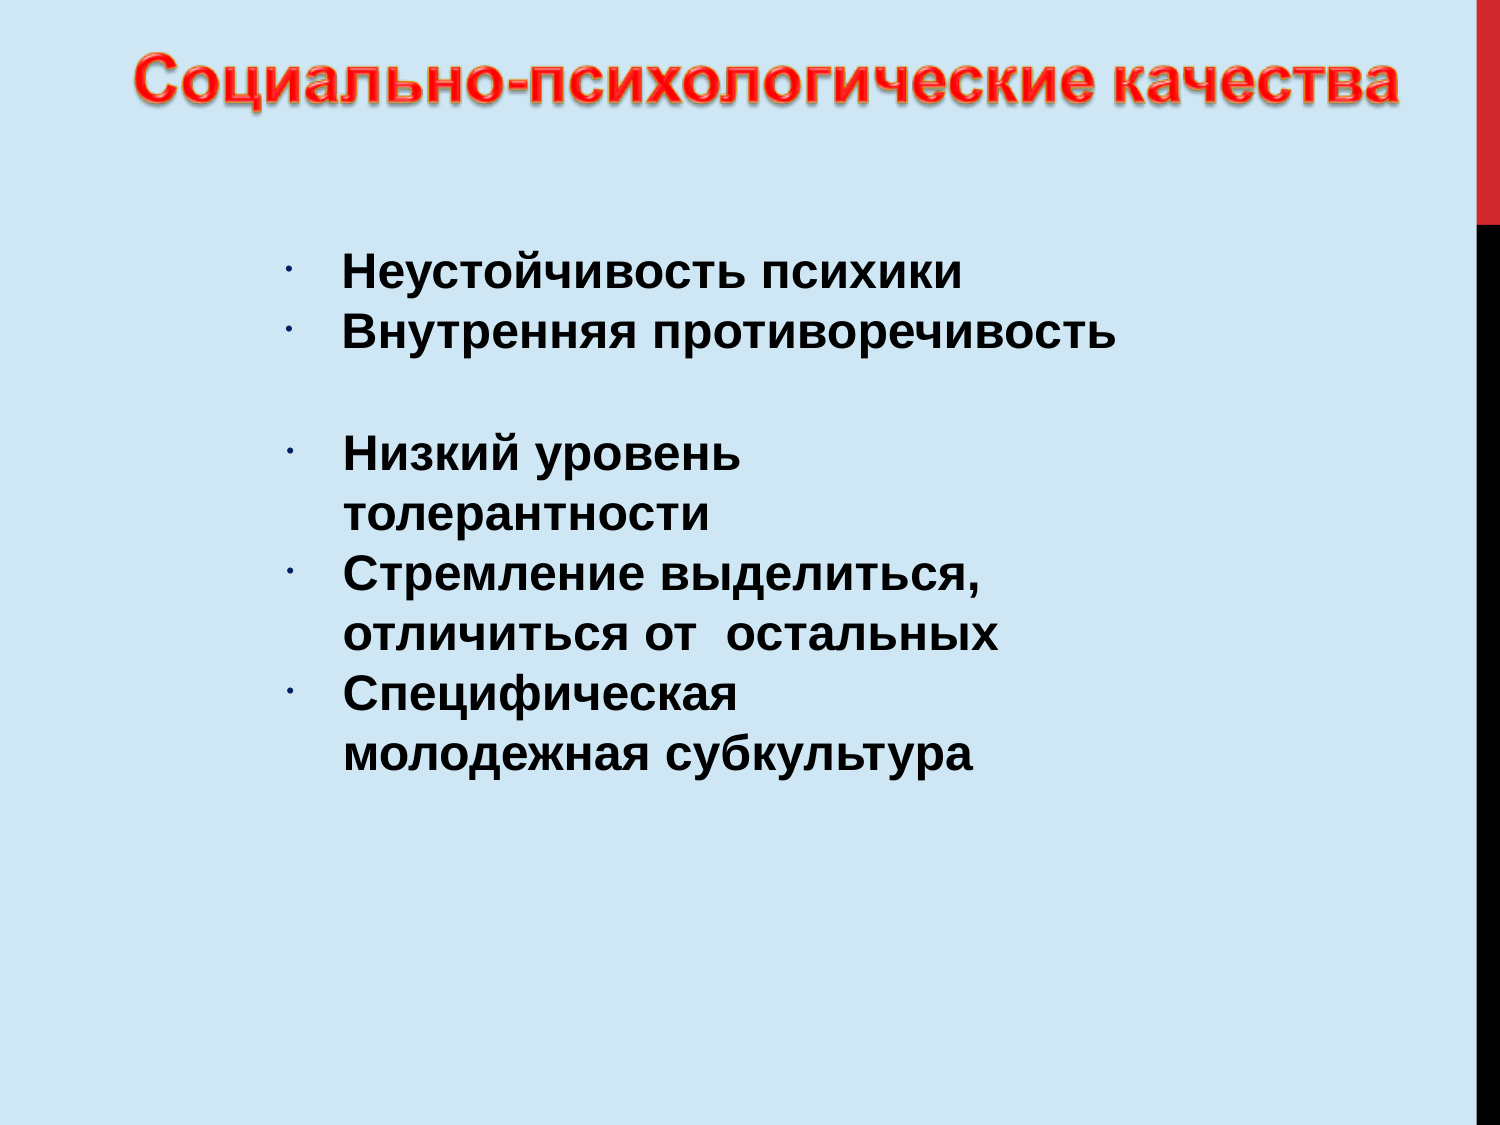

Неустойчивость психики
Внутренняя противоречивость
Низкий уровень толерантности
Стремление выделиться, отличиться от остальных
Специфическая молодежная субкультура